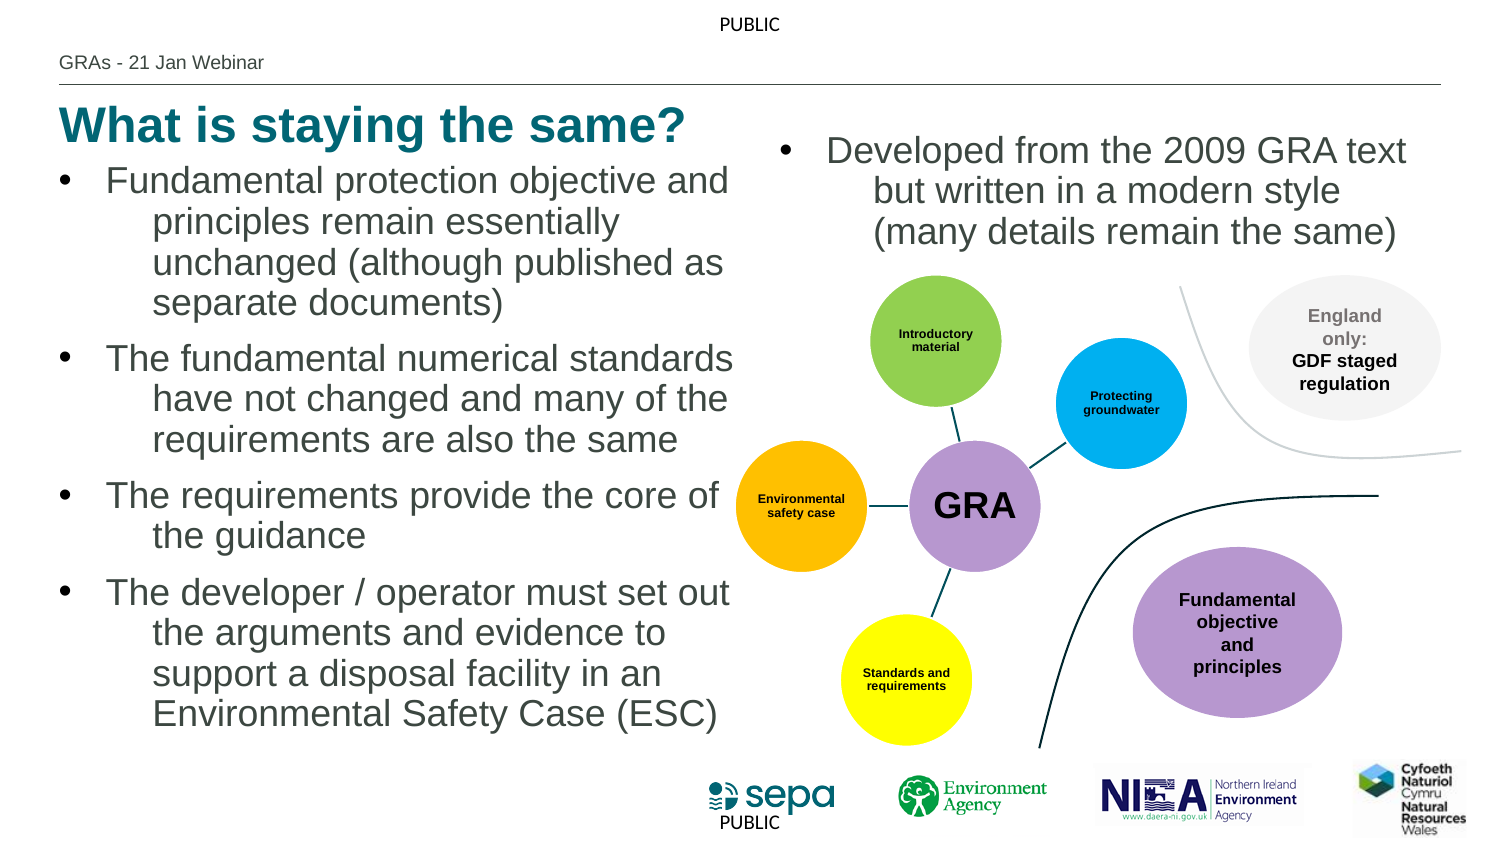

GRAs - 21 Jan Webinar
# What is staying the same?
Developed from the 2009 GRA text but written in a modern style (many details remain the same)
Fundamental protection objective and principles remain essentially unchanged (although published as separate documents)
The fundamental numerical standards have not changed and many of the requirements are also the same
The requirements provide the core of the guidance
The developer / operator must set out the arguments and evidence to support a disposal facility in an Environmental Safety Case (ESC)
Introductory material
Protecting groundwater
Environmental safety case
GRA
Standards and requirements
England only:
GDF staged regulation
Fundamental objective and principles